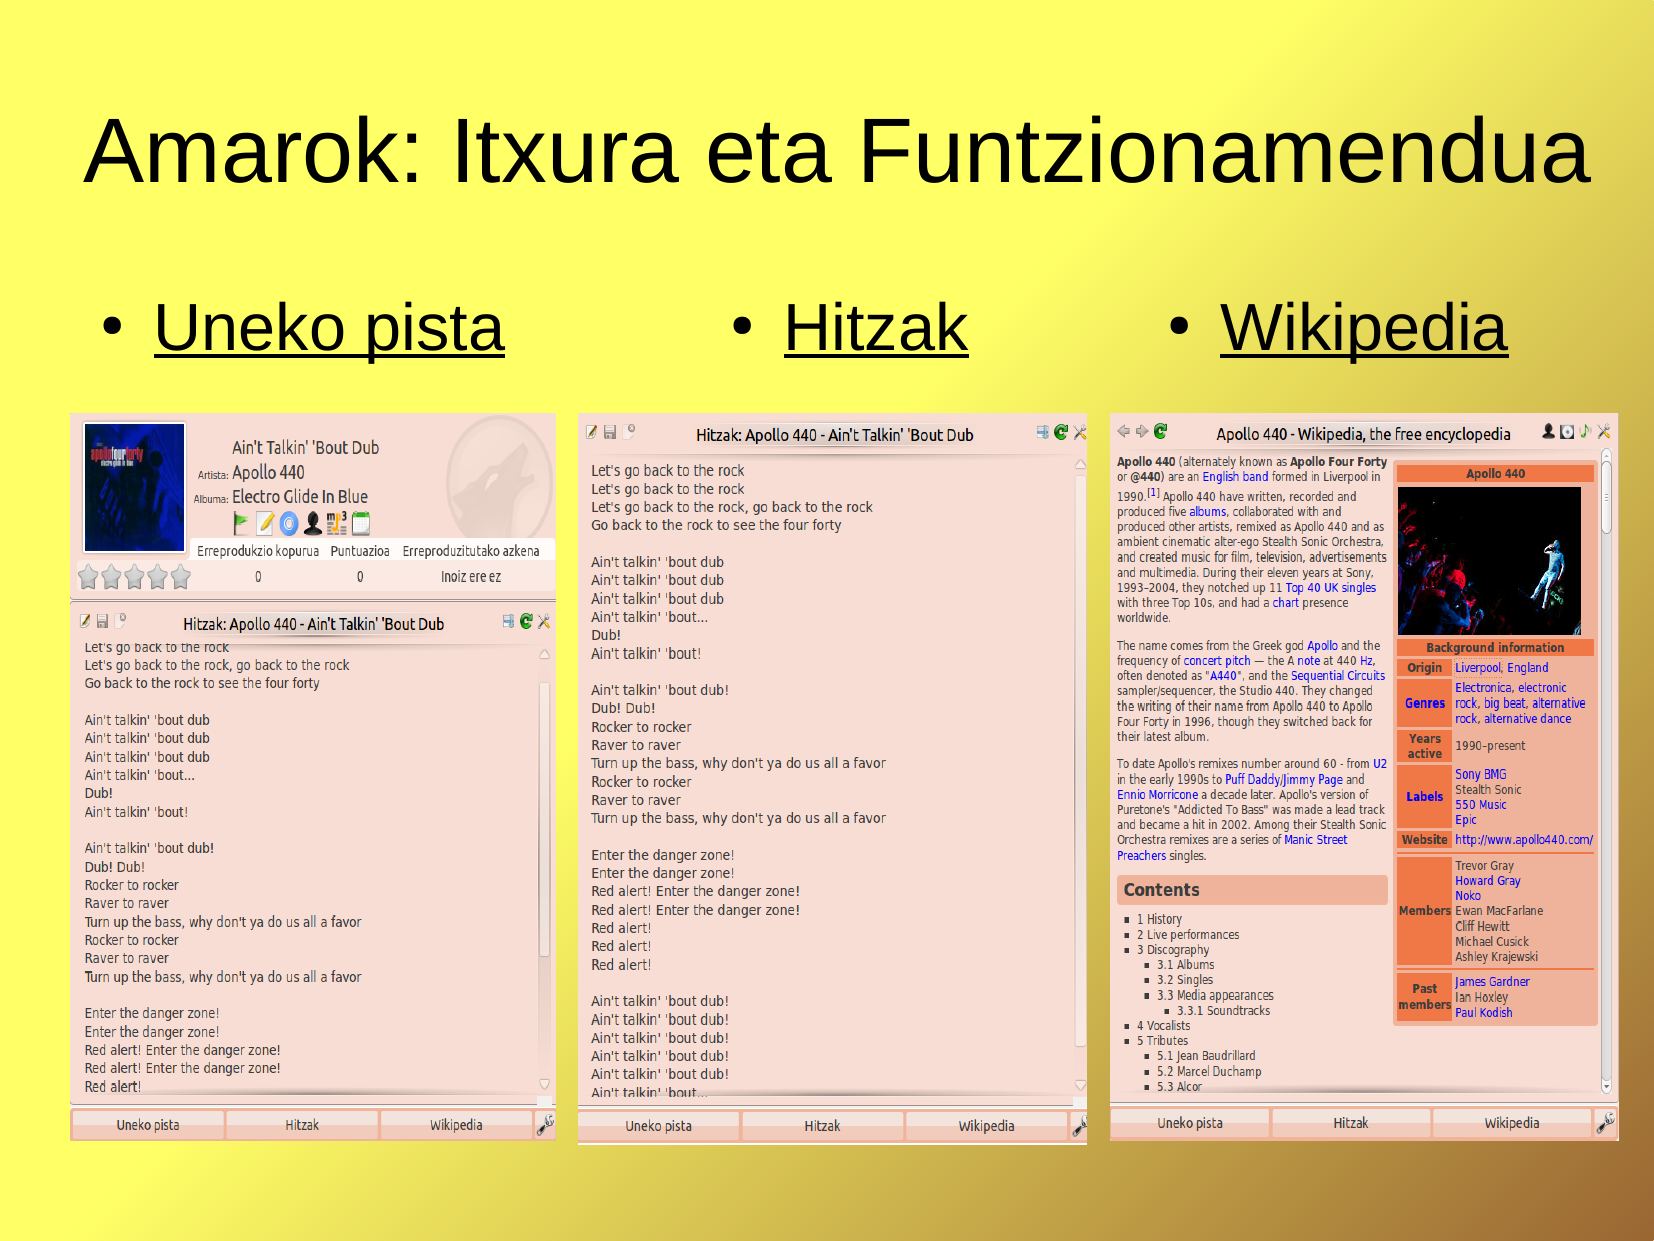

# Amarok: Itxura eta Funtzionamendua
Uneko pista
Hitzak
Wikipedia